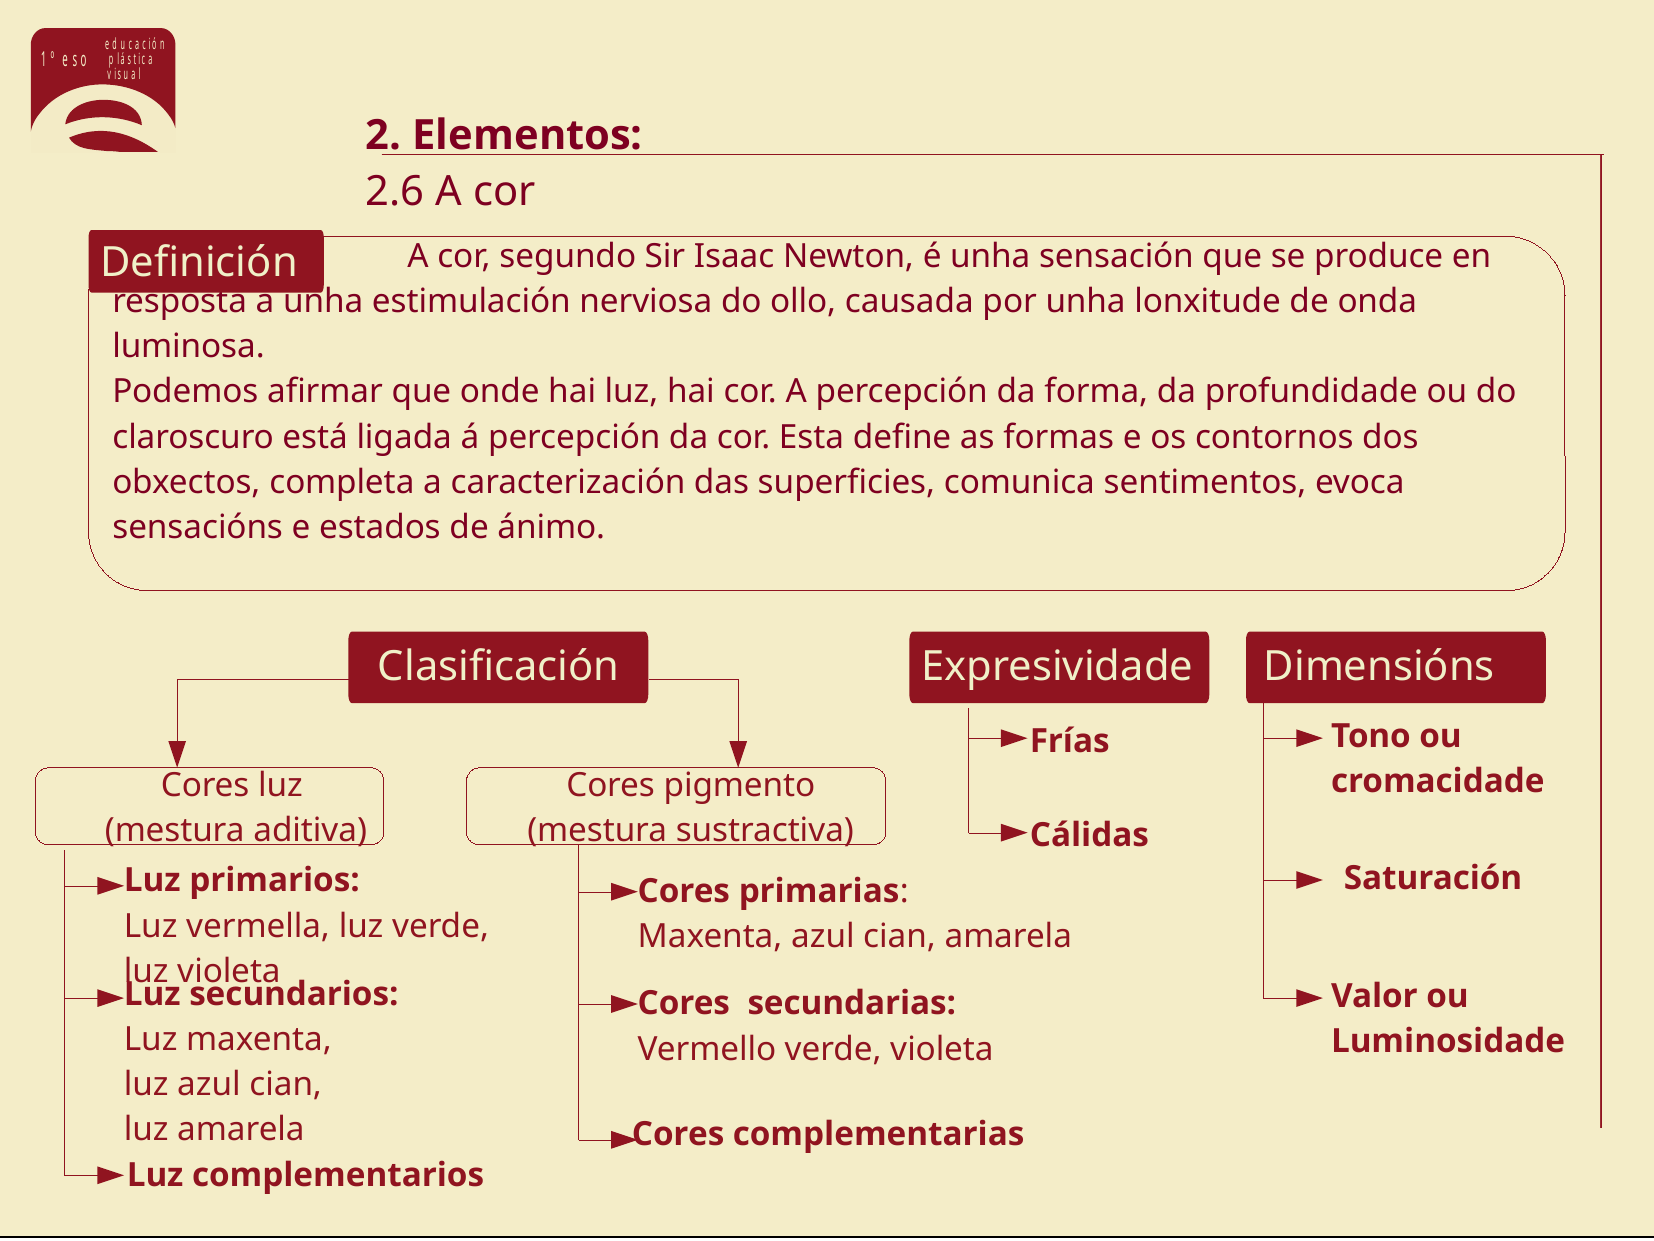

2. Elementos:
	2.6 A cor
Definición
				A cor, segundo Sir Isaac Newton, é unha sensación que se produce en resposta a unha estimulación nerviosa do ollo, causada por unha lonxitude de onda luminosa.
Podemos afirmar que onde hai luz, hai cor. A percepción da forma, da profundidade ou do claroscuro está ligada á percepción da cor. Esta define as formas e os contornos dos obxectos, completa a caracterización das superficies, comunica sentimentos, evoca sensacións e estados de ánimo.
#
Clasificación
Expresividade
Dimensións
Elemento
Tono ou cromacidade
Frías
Cores luz
(mestura aditiva)
Cores pigmento
(mestura sustractiva)
Cálidas
Saturación
Luz primarios:
Luz vermella, luz verde,
luz violeta
Cores primarias:
Maxenta, azul cian, amarela
Luz secundarios:
Luz maxenta,
luz azul cian,
luz amarela
Valor ou Luminosidade
Cores secundarias:
Vermello verde, violeta
Cores complementarias
 Luz complementarios